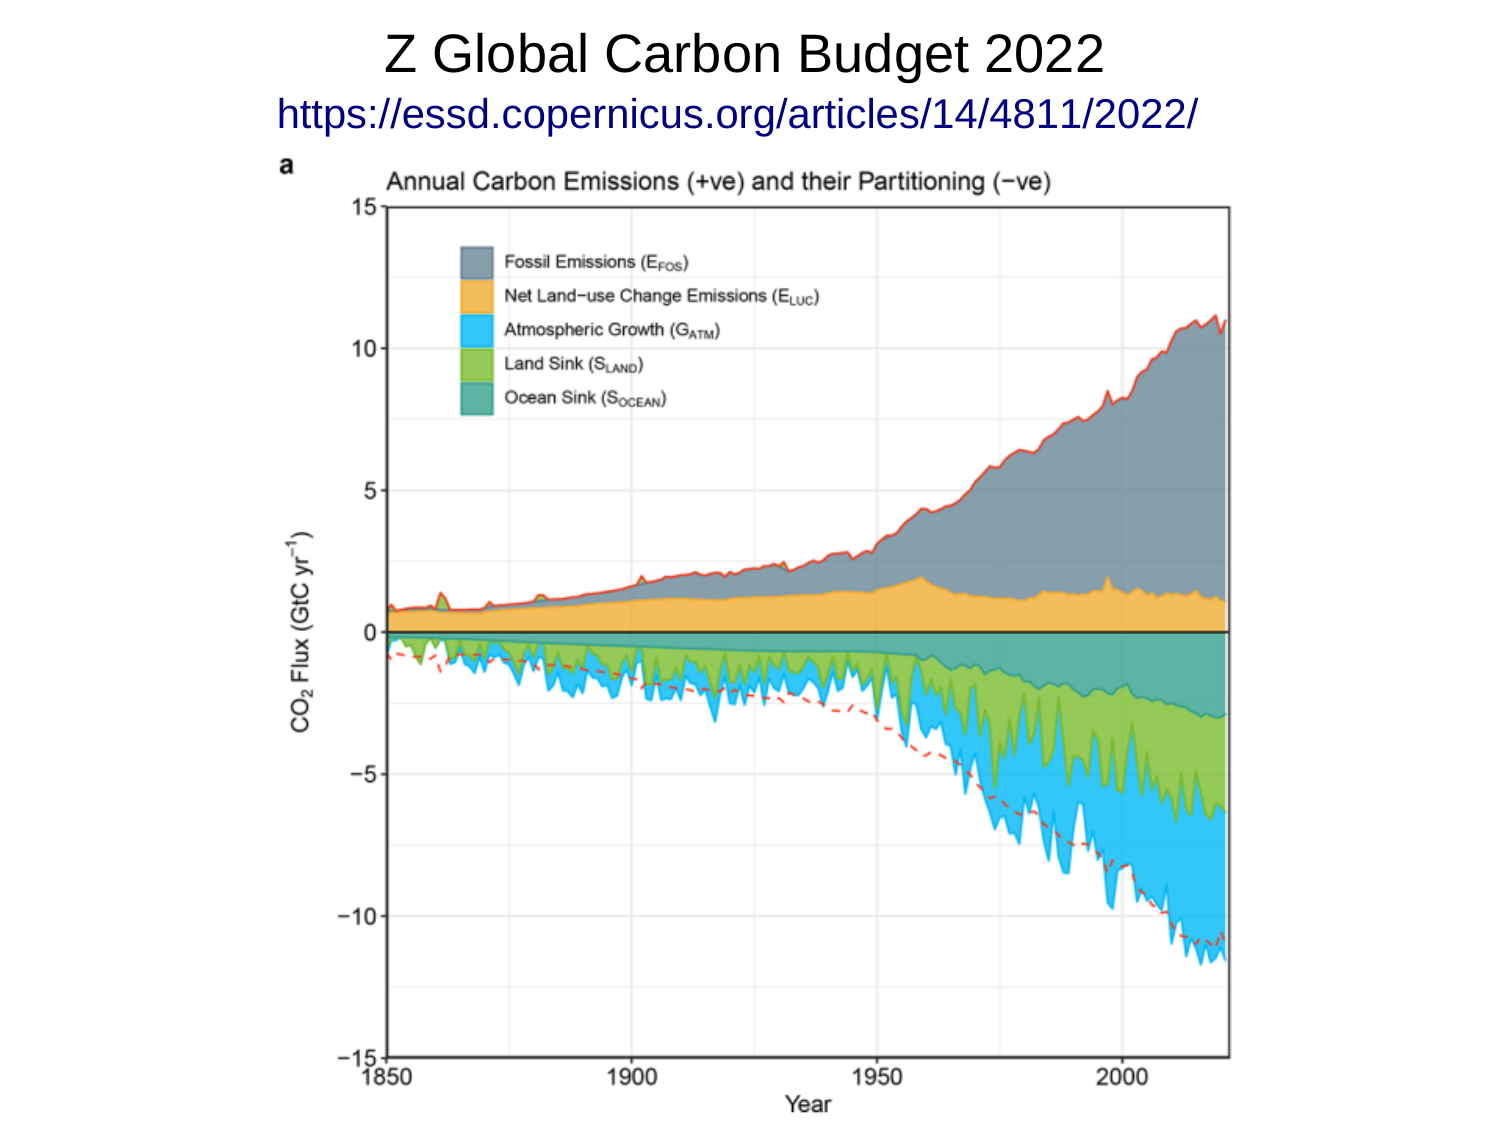

# Z Global Carbon Budget 2022 https://essd.copernicus.org/articles/14/4811/2022/